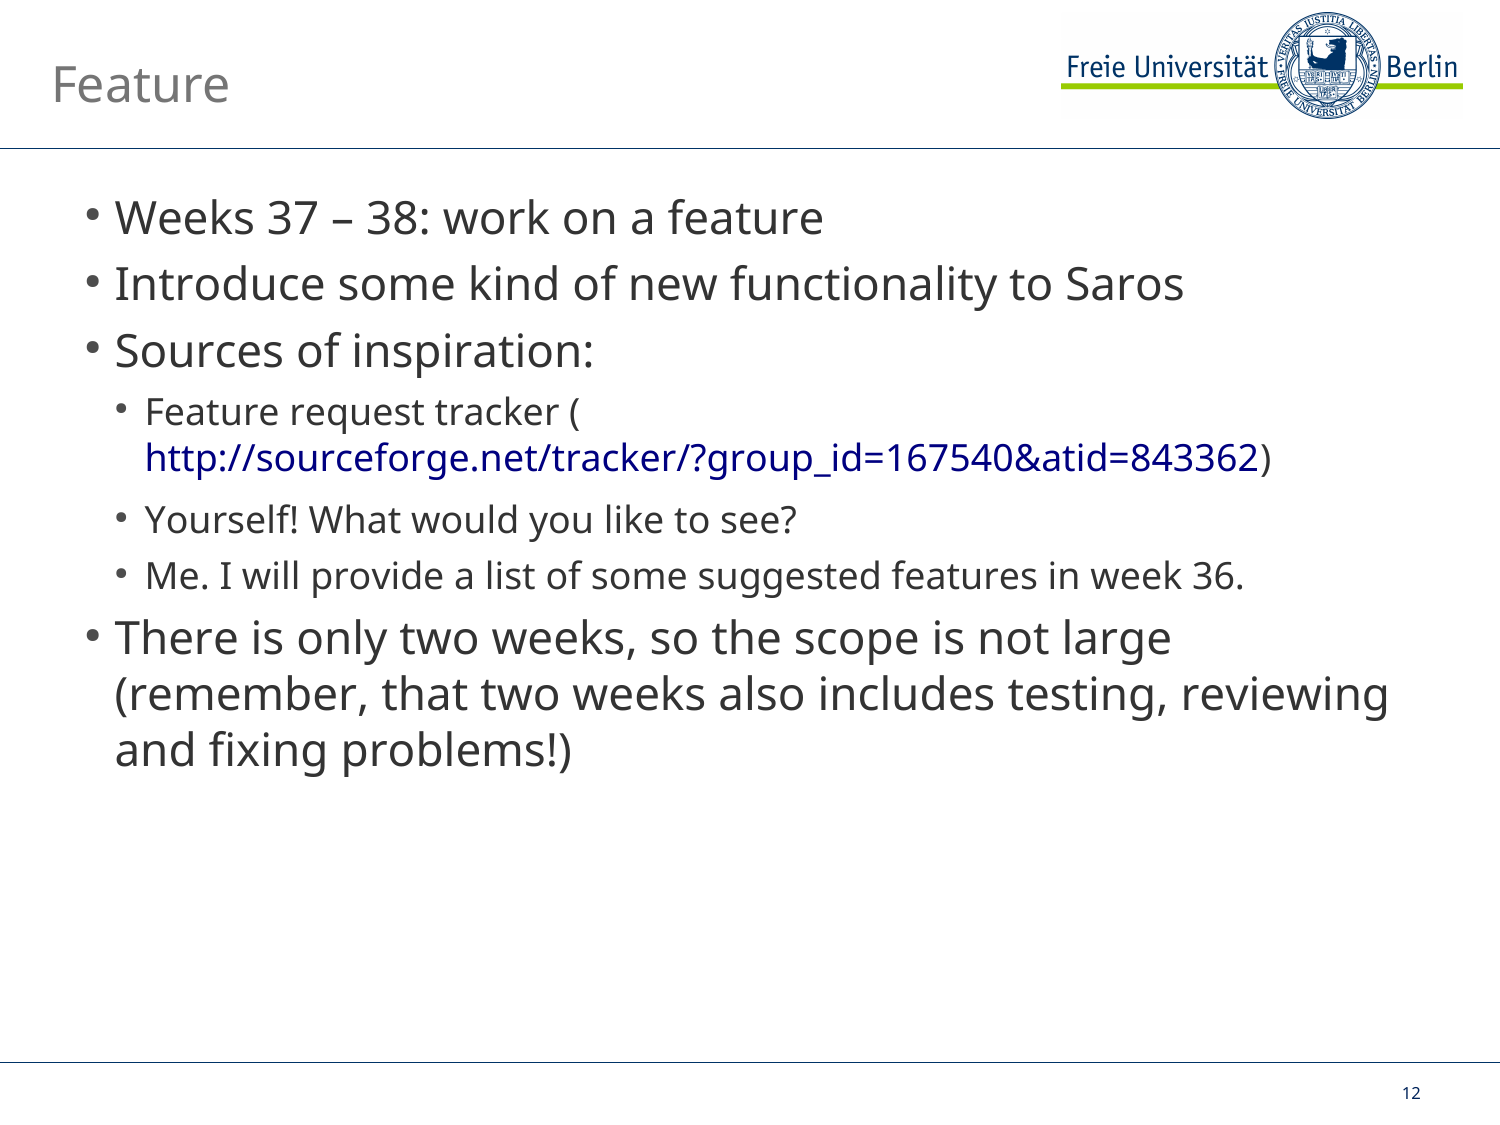

# Feature
Weeks 37 – 38: work on a feature
Introduce some kind of new functionality to Saros
Sources of inspiration:
Feature request tracker (http://sourceforge.net/tracker/?group_id=167540&atid=843362)
Yourself! What would you like to see?
Me. I will provide a list of some suggested features in week 36.
There is only two weeks, so the scope is not large (remember, that two weeks also includes testing, reviewing and fixing problems!)